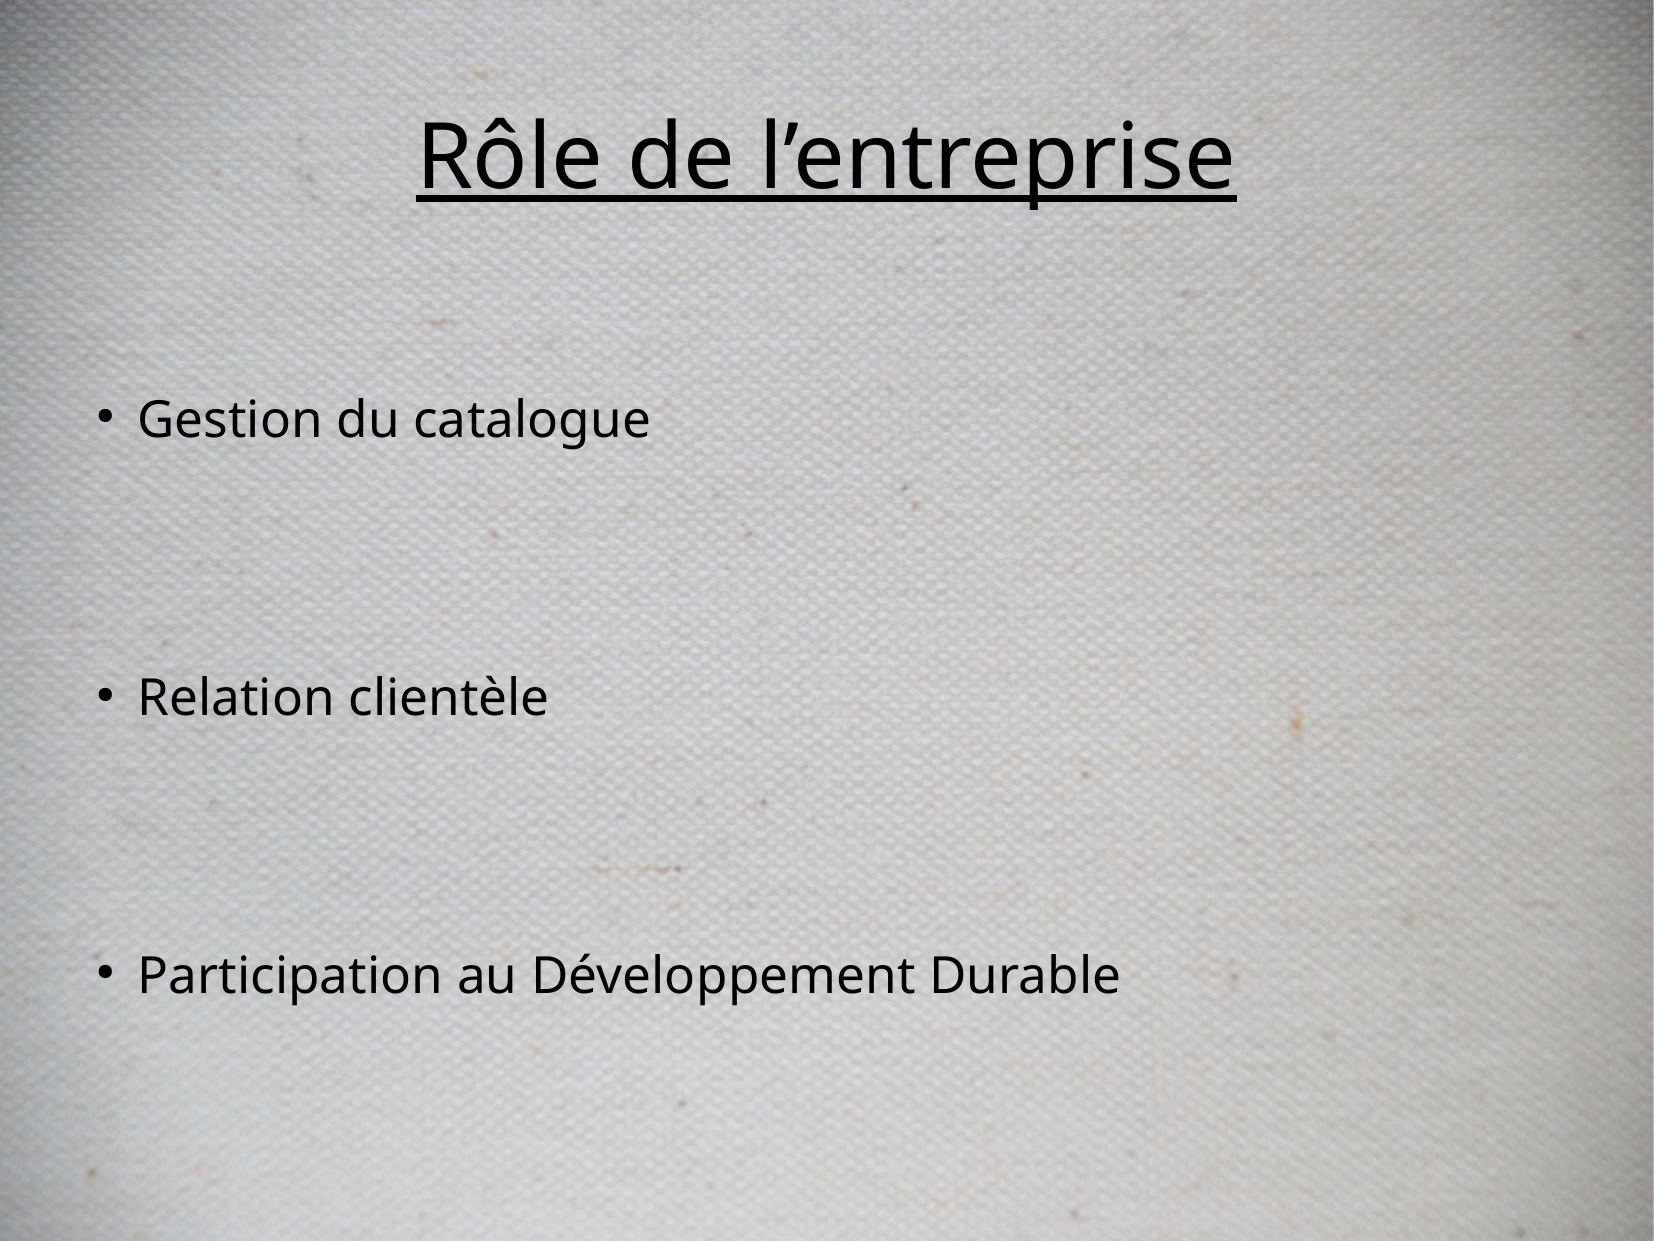

# Rôle de l’entreprise
Gestion du catalogue
Relation clientèle
Participation au Développement Durable